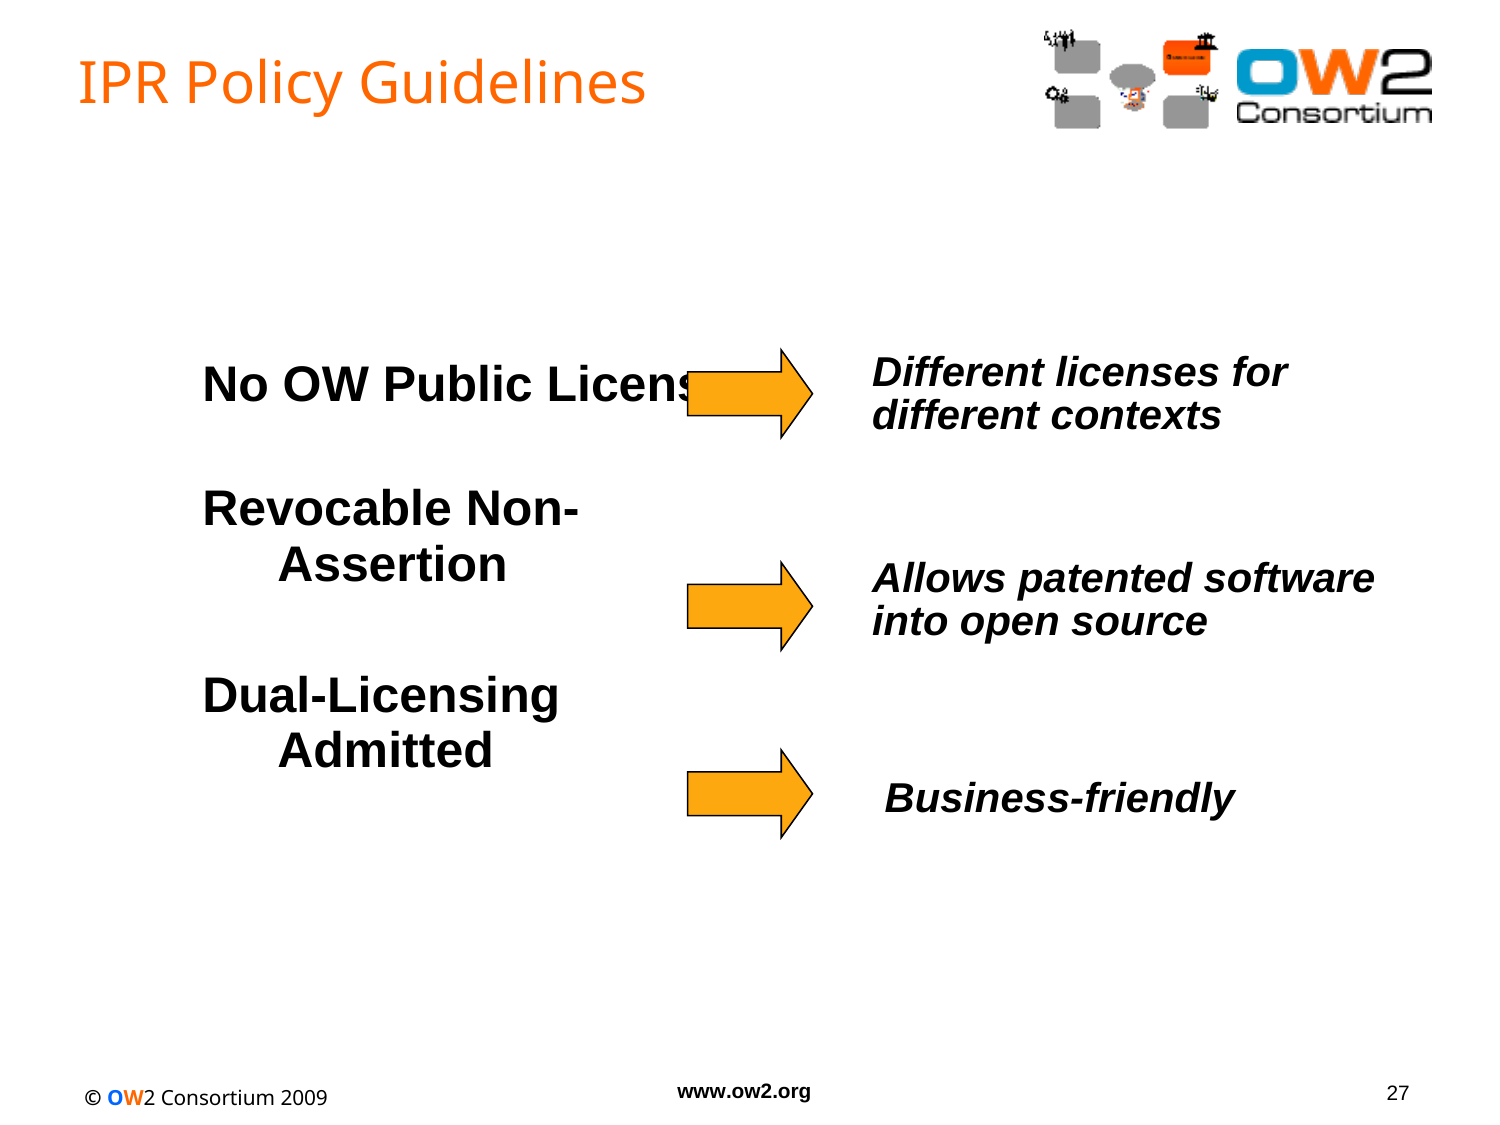

# IPR Policy Guidelines
Different licenses for different contexts
No OW Public License
Revocable Non-Assertion
Dual-Licensing Admitted
Allows patented software into open source
Business-friendly
27